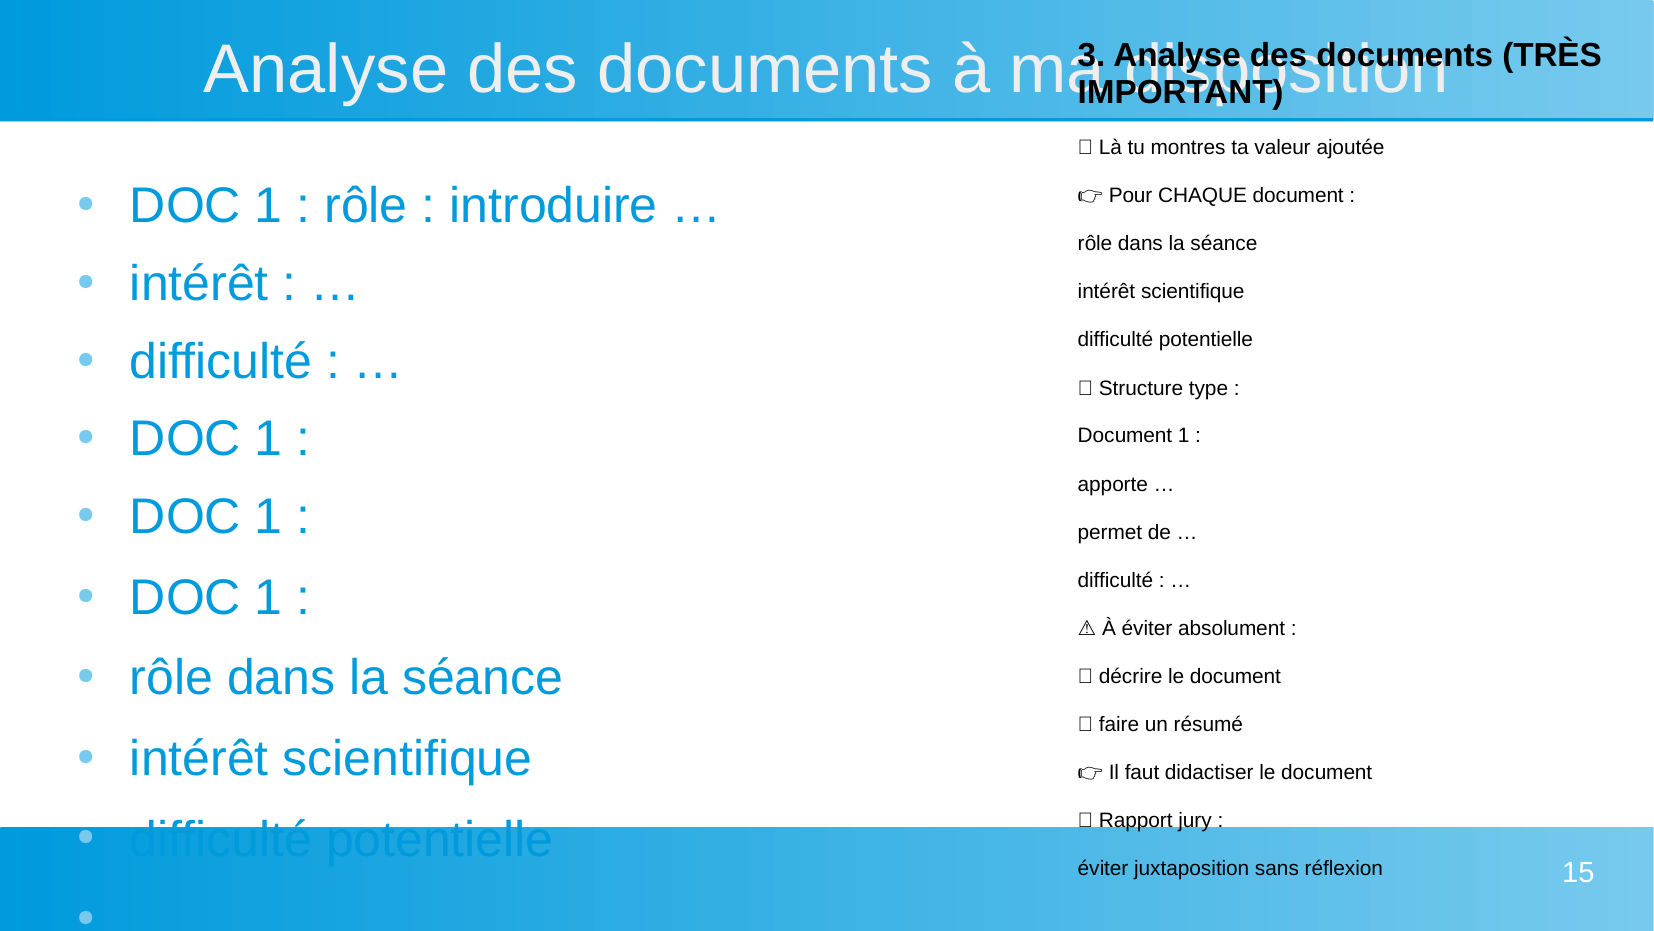

# Analyse des documents à ma disposition
3. Analyse des documents (TRÈS IMPORTANT)
🎯 Là tu montres ta valeur ajoutée
👉 Pour CHAQUE document :
rôle dans la séance
intérêt scientifique
difficulté potentielle
💡 Structure type :
Document 1 :
apporte …
permet de …
difficulté : …
⚠️ À éviter absolument :
❌ décrire le document
❌ faire un résumé
👉 Il faut didactiser le document
📌 Rapport jury :
éviter juxtaposition sans réflexion
DOC 1 : rôle : introduire …
intérêt : …
difficulté : …
DOC 1 :
DOC 1 :
DOC 1 :
rôle dans la séance
intérêt scientifique
difficulté potentielle
15